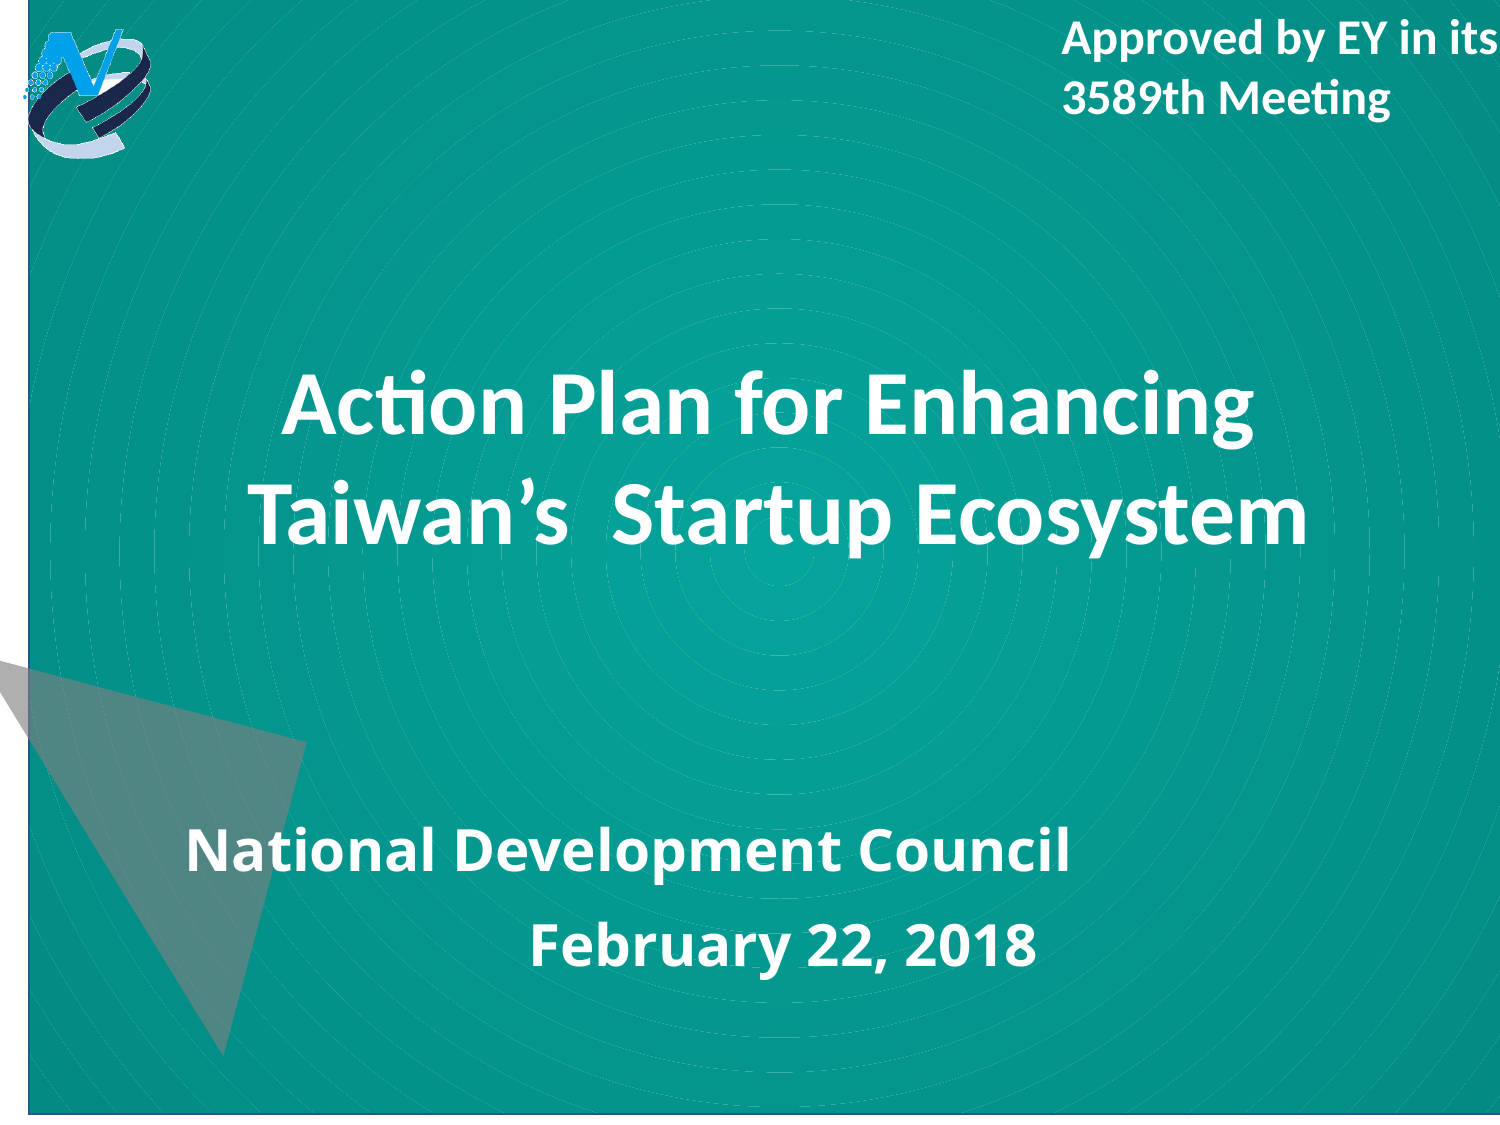

Approved by EY in its
3589th Meeting
Action Plan for Enhancing
Taiwan’s Startup Ecosystem
National Development Council
　　　　　　　February 22, 2018